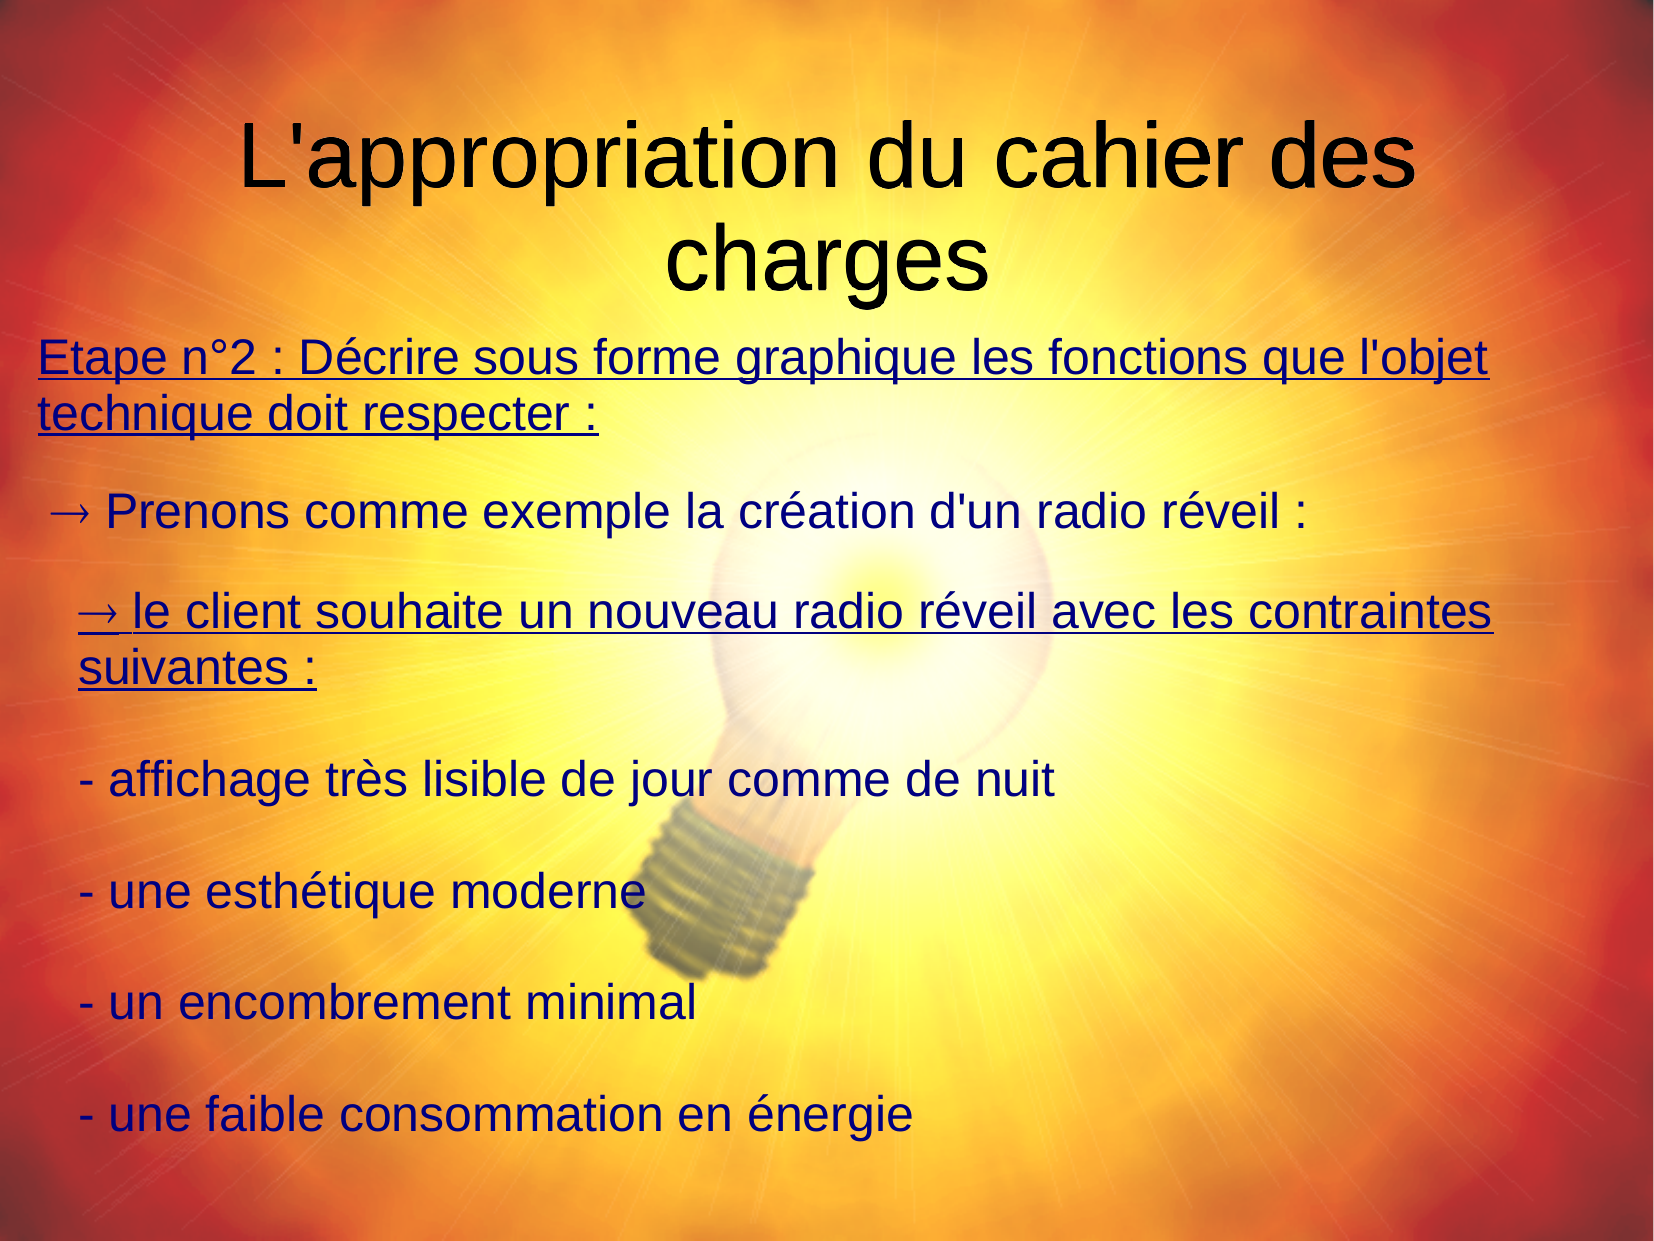

# L'appropriation du cahier des charges
Etape n°2 : Décrire sous forme graphique les fonctions que l'objet technique doit respecter :
 Prenons comme exemple la création d'un radio réveil :
 le client souhaite un nouveau radio réveil avec les contraintes suivantes :
- affichage très lisible de jour comme de nuit
- une esthétique moderne
- un encombrement minimal
- une faible consommation en énergie